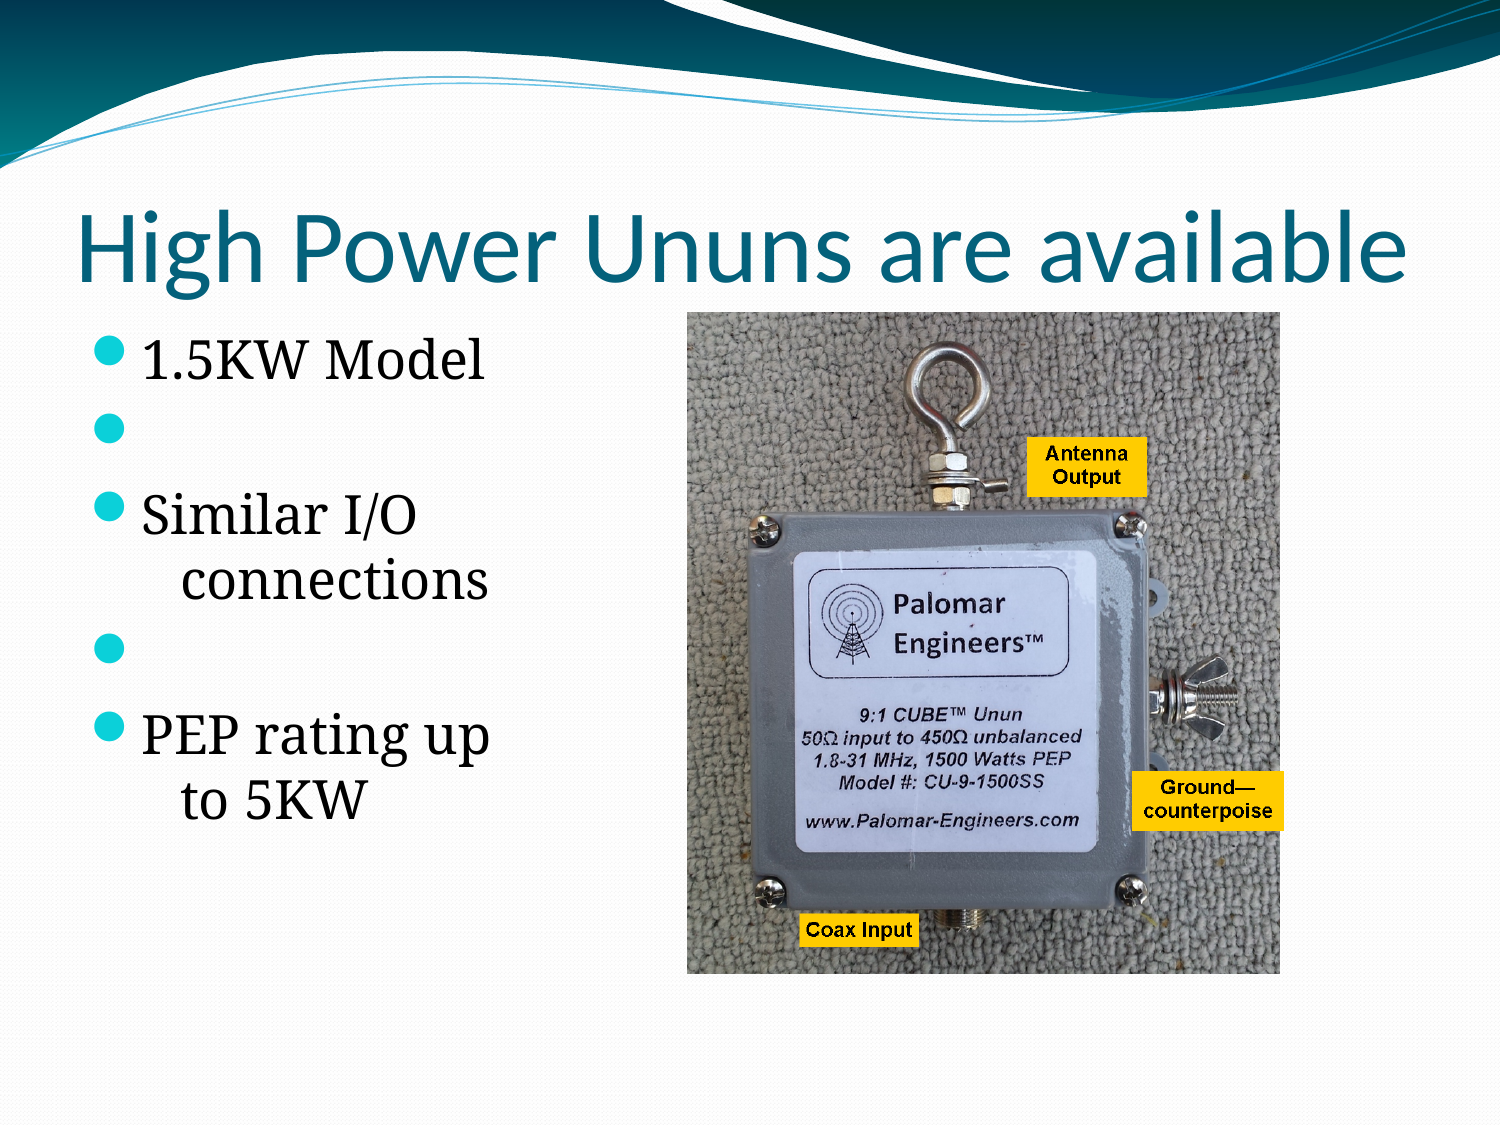

# High Power Ununs are available
1.5KW Model
Similar I/O connections
PEP rating up to 5KW